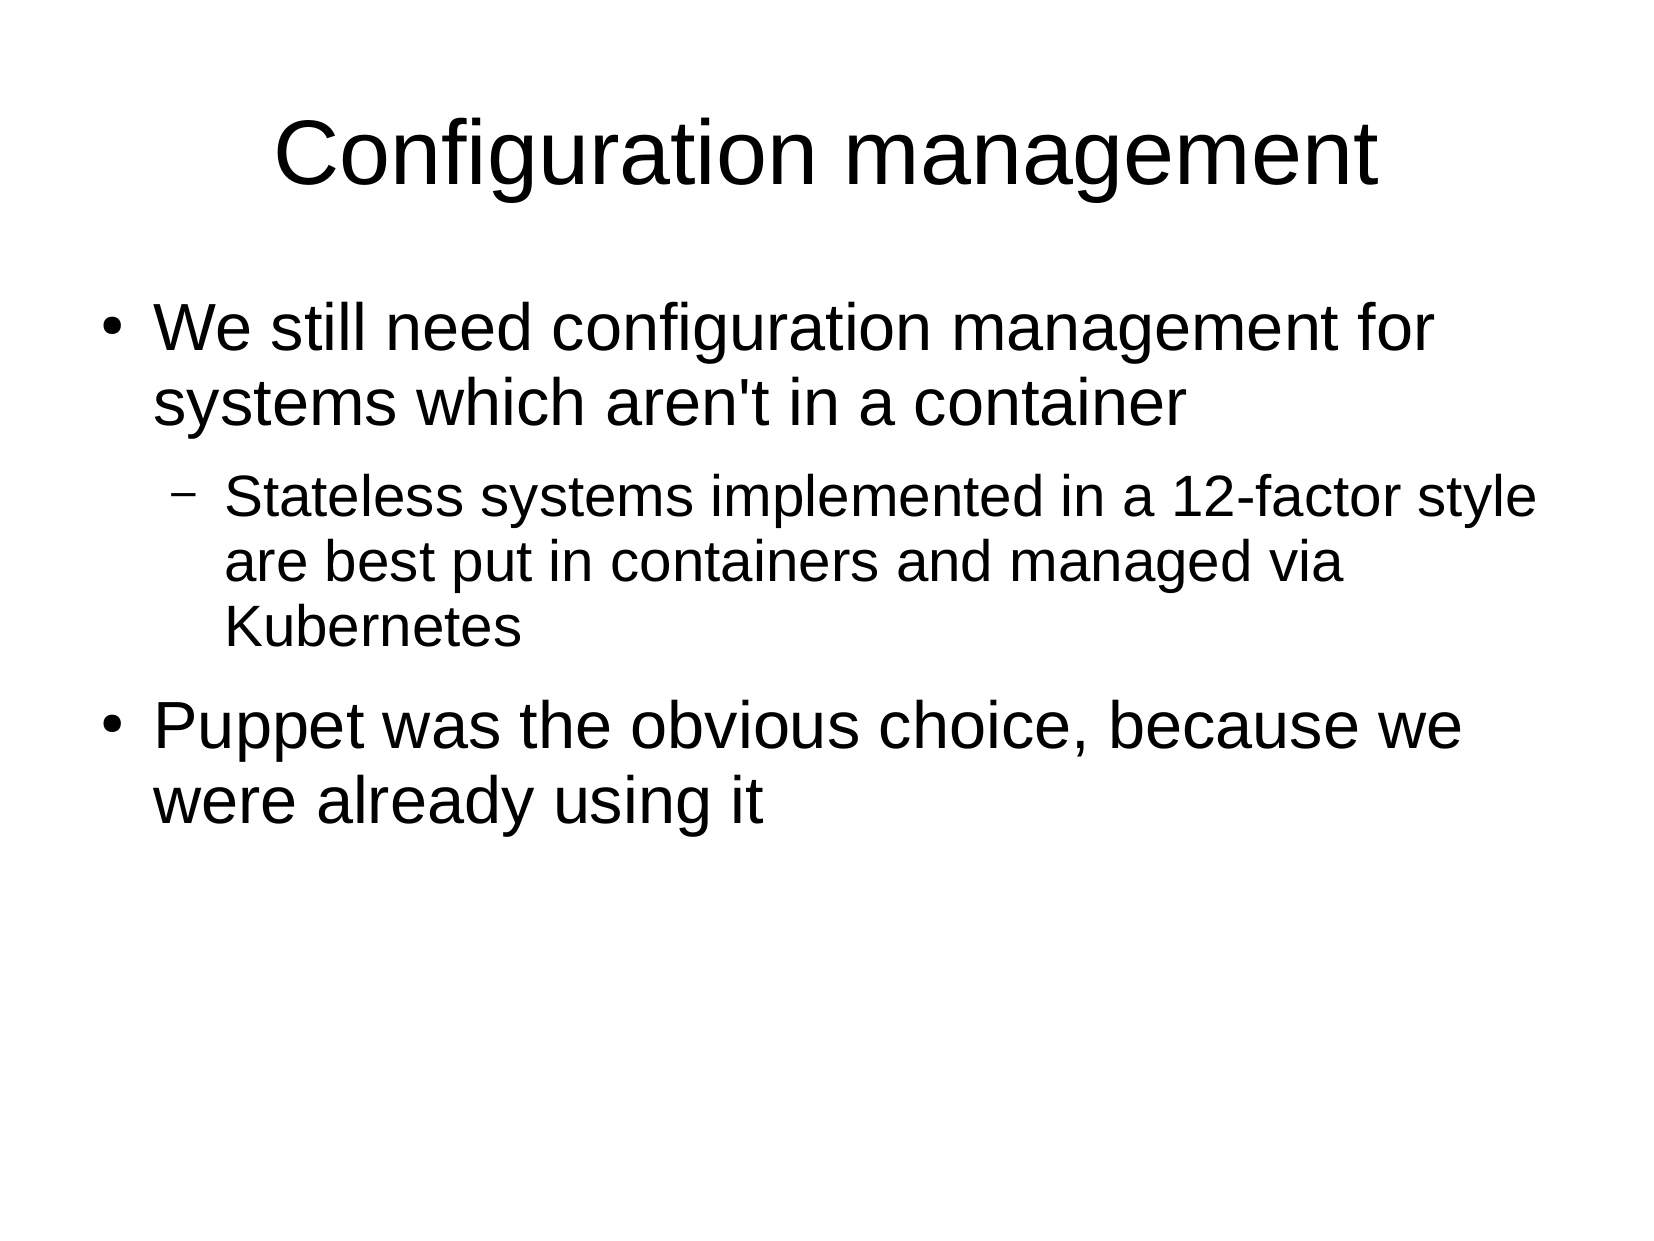

# Configuration management
We still need configuration management for systems which aren't in a container
Stateless systems implemented in a 12-factor style are best put in containers and managed via Kubernetes
Puppet was the obvious choice, because we were already using it